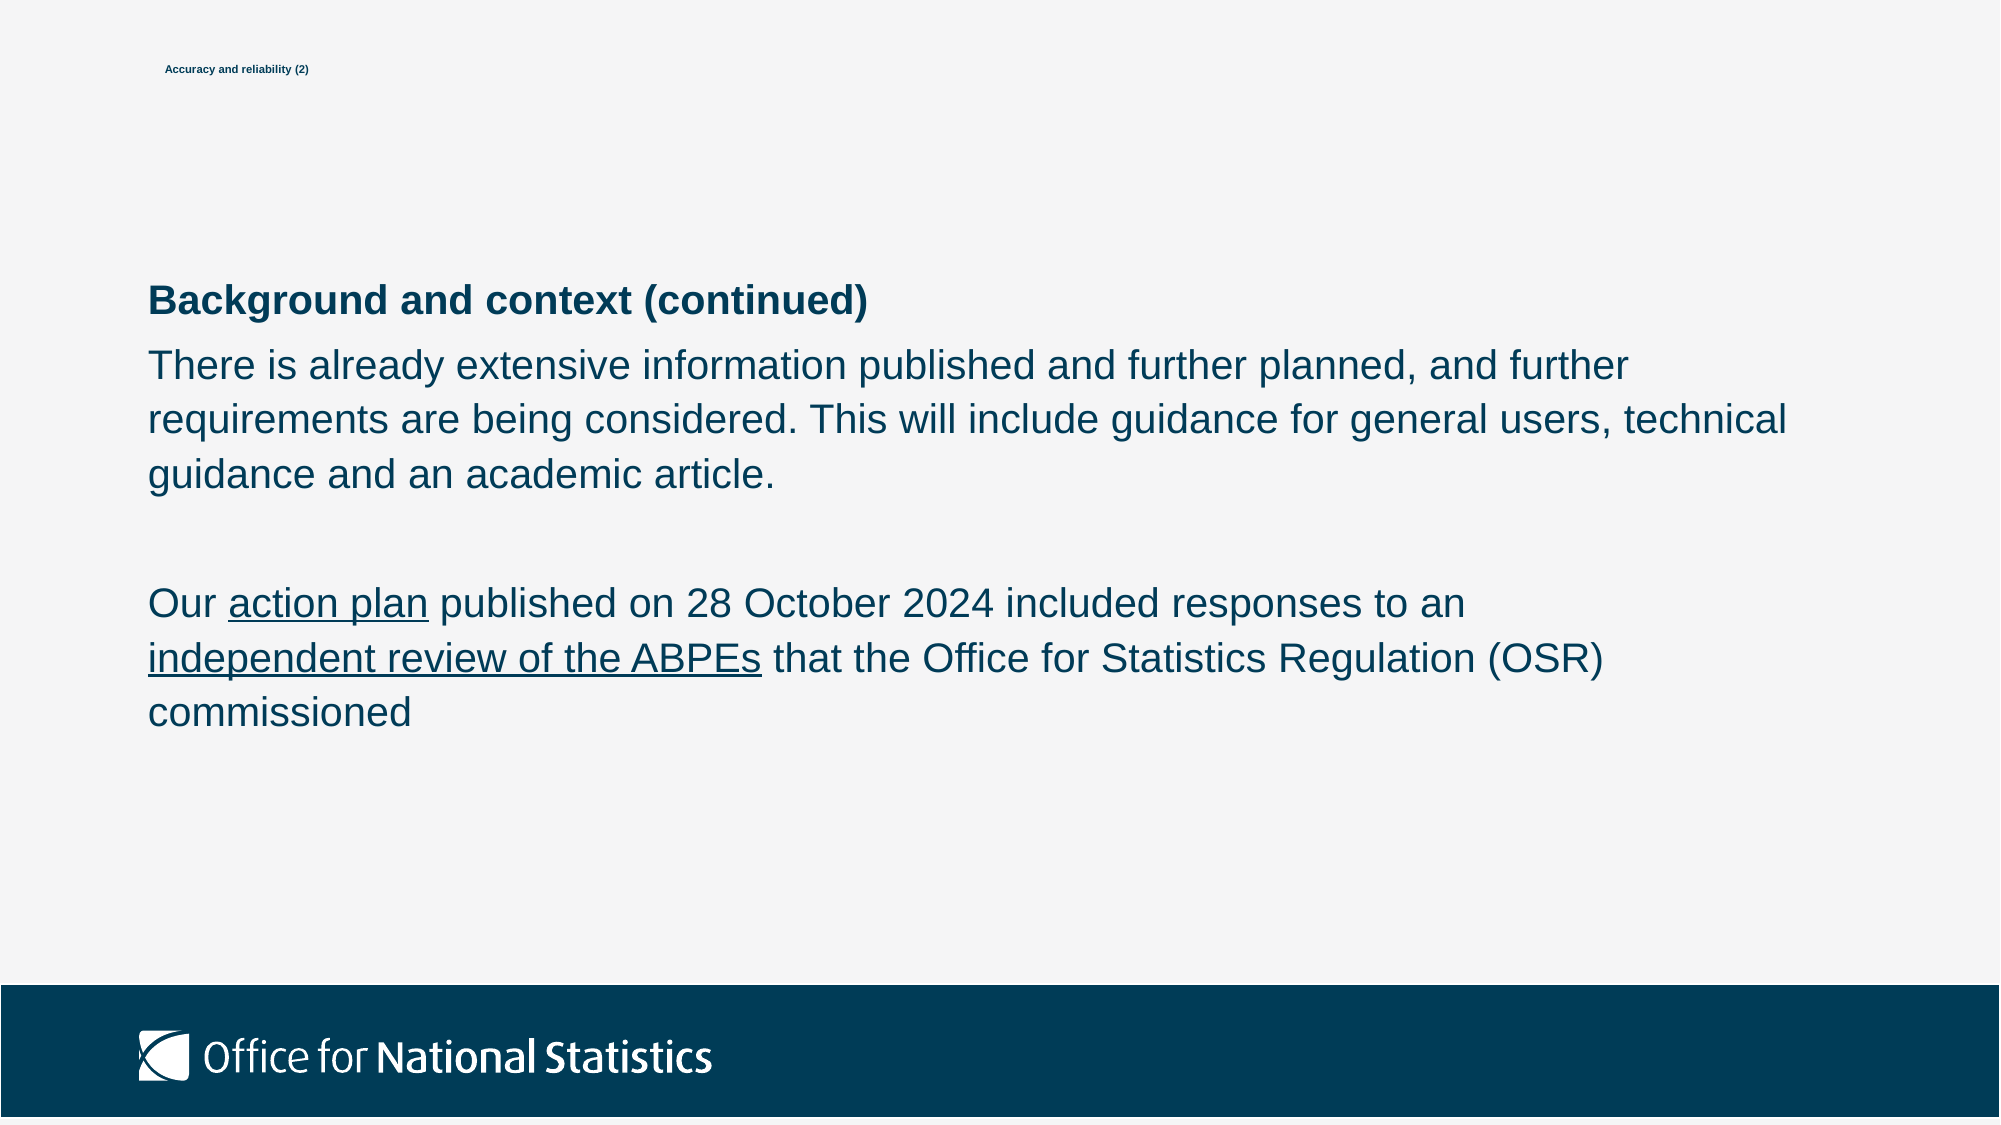

# Accuracy and reliability (2)
Background and context (continued)
There is already extensive information published and further planned, and further requirements are being considered. This will include guidance for general users, technical guidance and an academic article.
Our action plan published on 28 October 2024 included responses to an independent review of the ABPEs that the Office for Statistics Regulation (OSR) commissioned